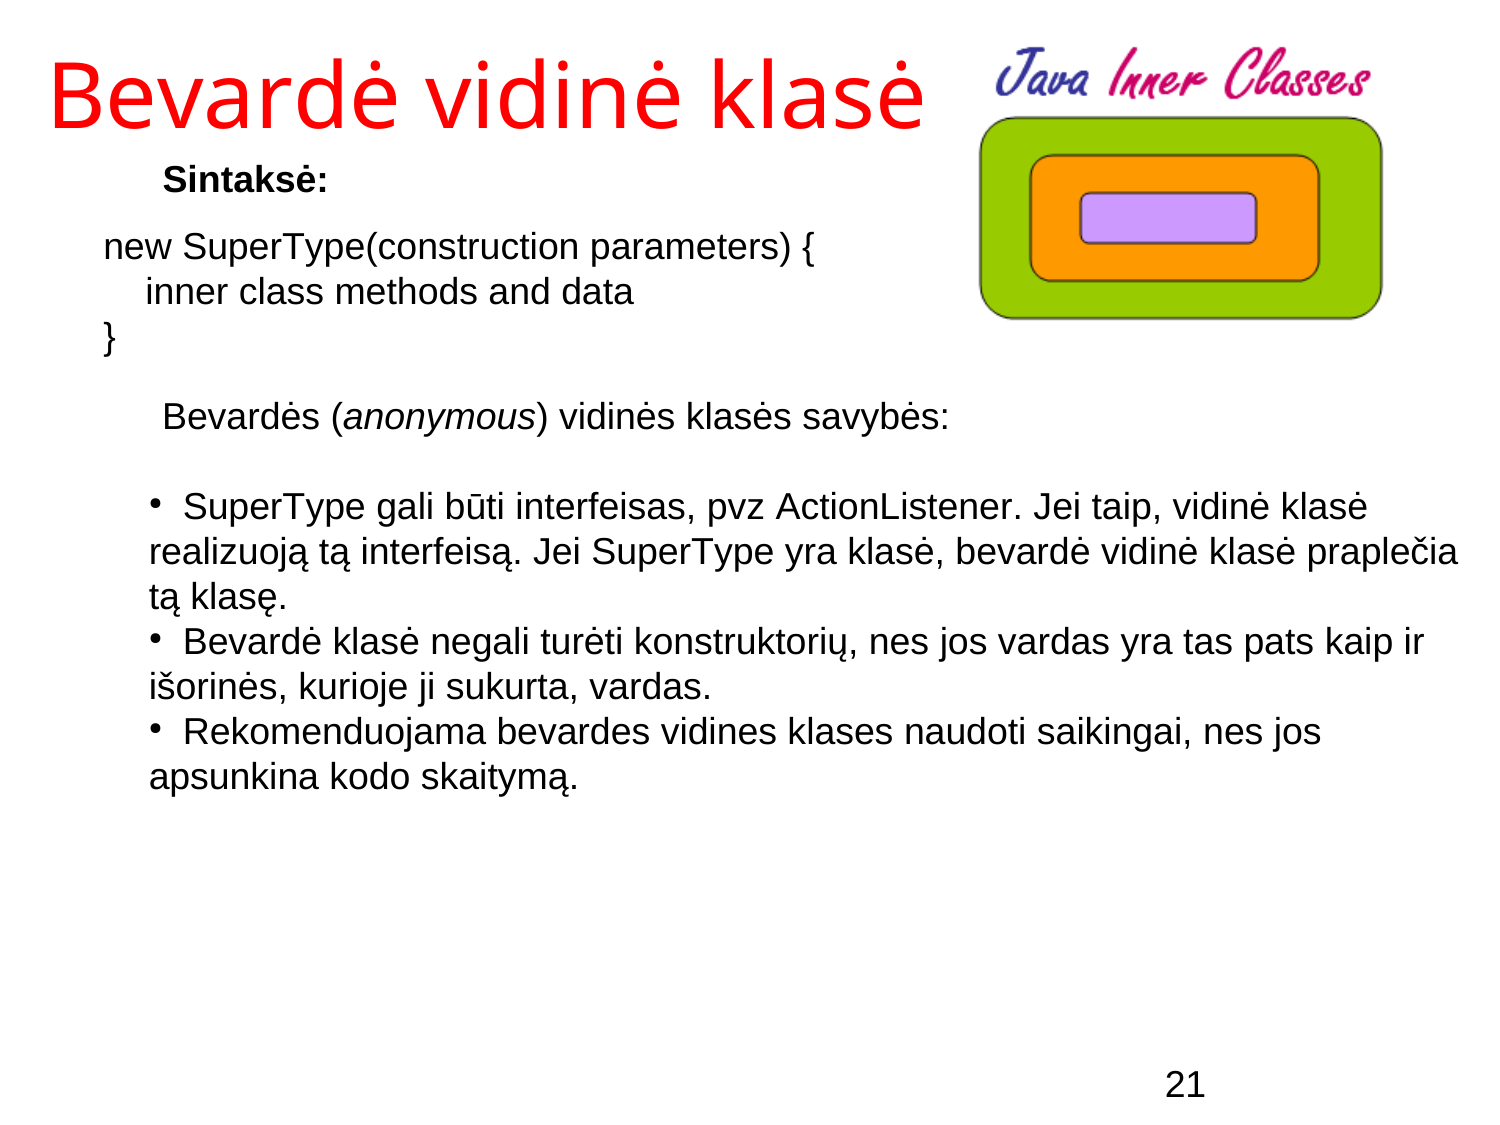

# Bevardė vidinė klasė
Sintaksė:
new SuperType(construction parameters) {
 inner class methods and data
}
Bevardės (anonymous) vidinės klasės savybės:
 SuperType gali būti interfeisas, pvz ActionListener. Jei taip, vidinė klasė realizuoją tą interfeisą. Jei SuperType yra klasė, bevardė vidinė klasė praplečia tą klasę.
 Bevardė klasė negali turėti konstruktorių, nes jos vardas yra tas pats kaip ir išorinės, kurioje ji sukurta, vardas.
 Rekomenduojama bevardes vidines klases naudoti saikingai, nes jos apsunkina kodo skaitymą.
21